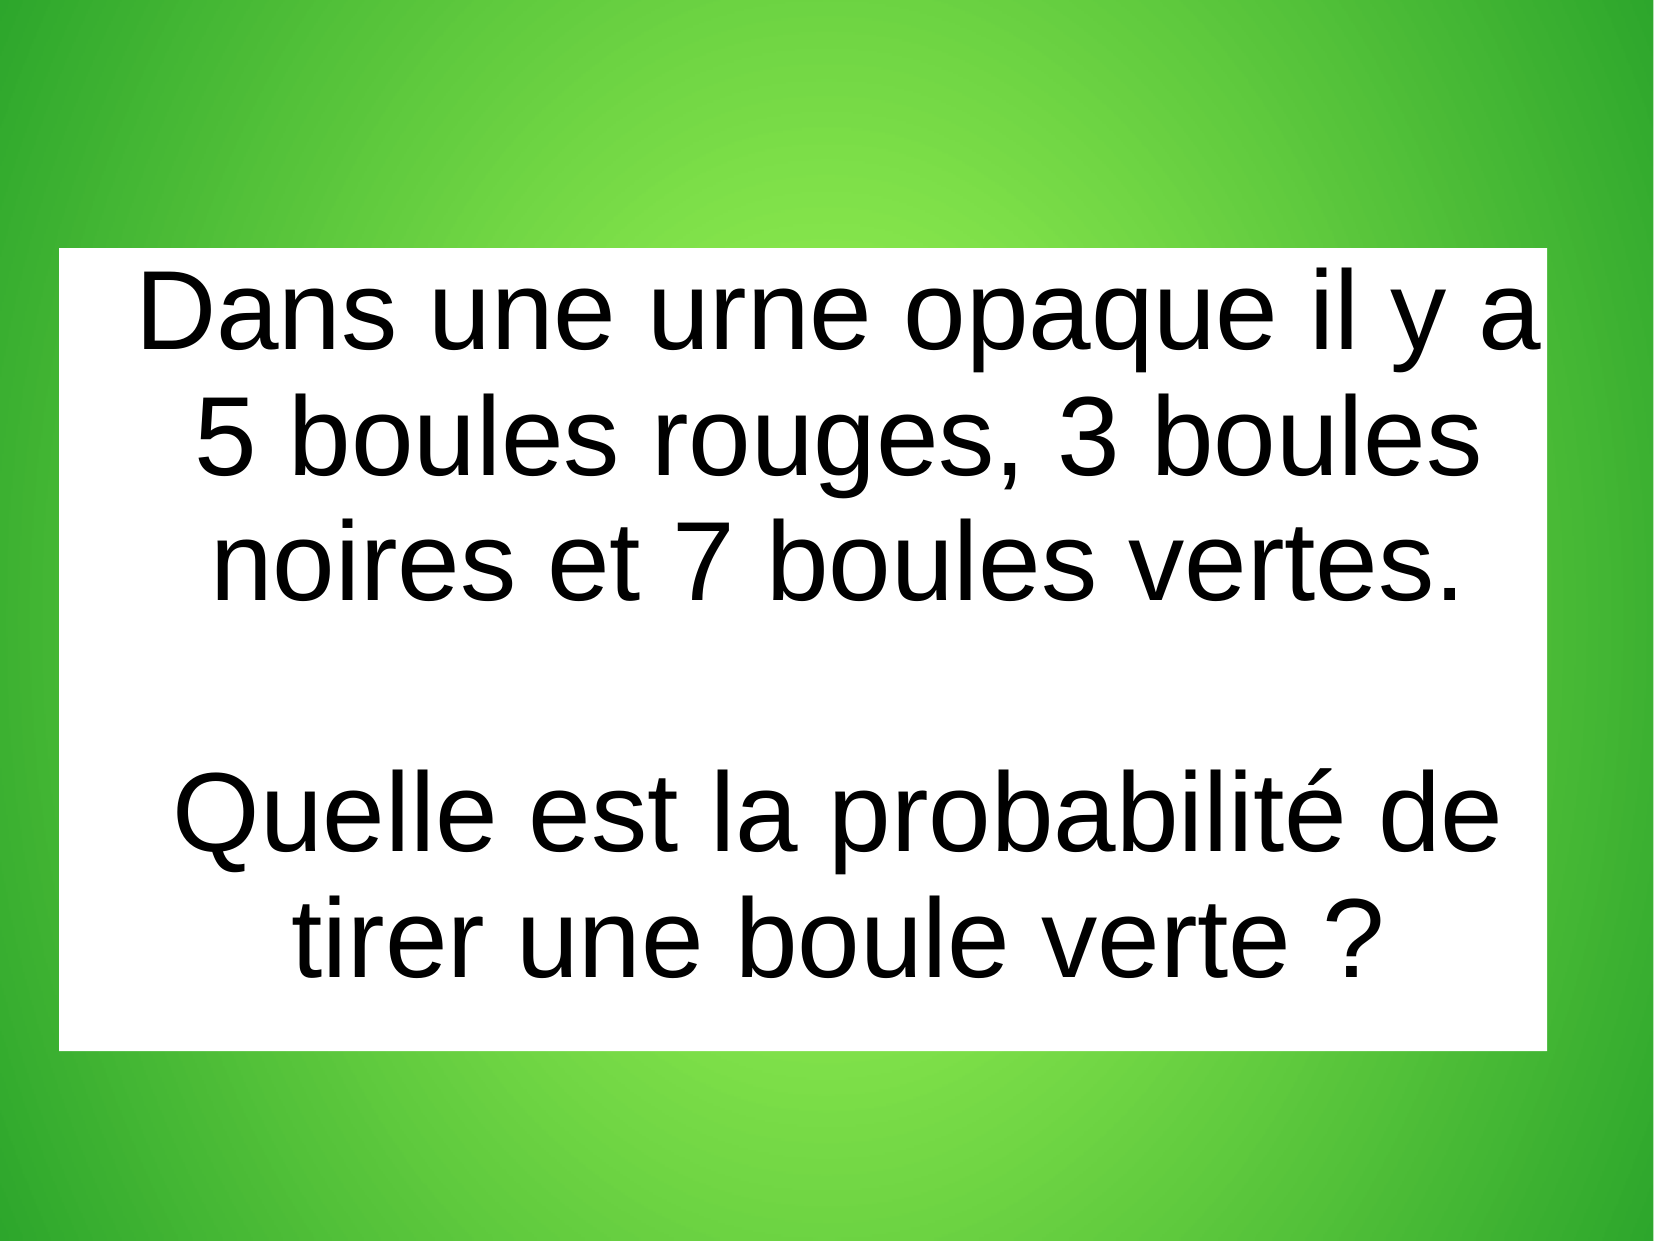

# Dans une urne opaque il y a 5 boules rouges, 3 boules noires et 7 boules vertes. Quelle est la probabilité de tirer une boule verte ?